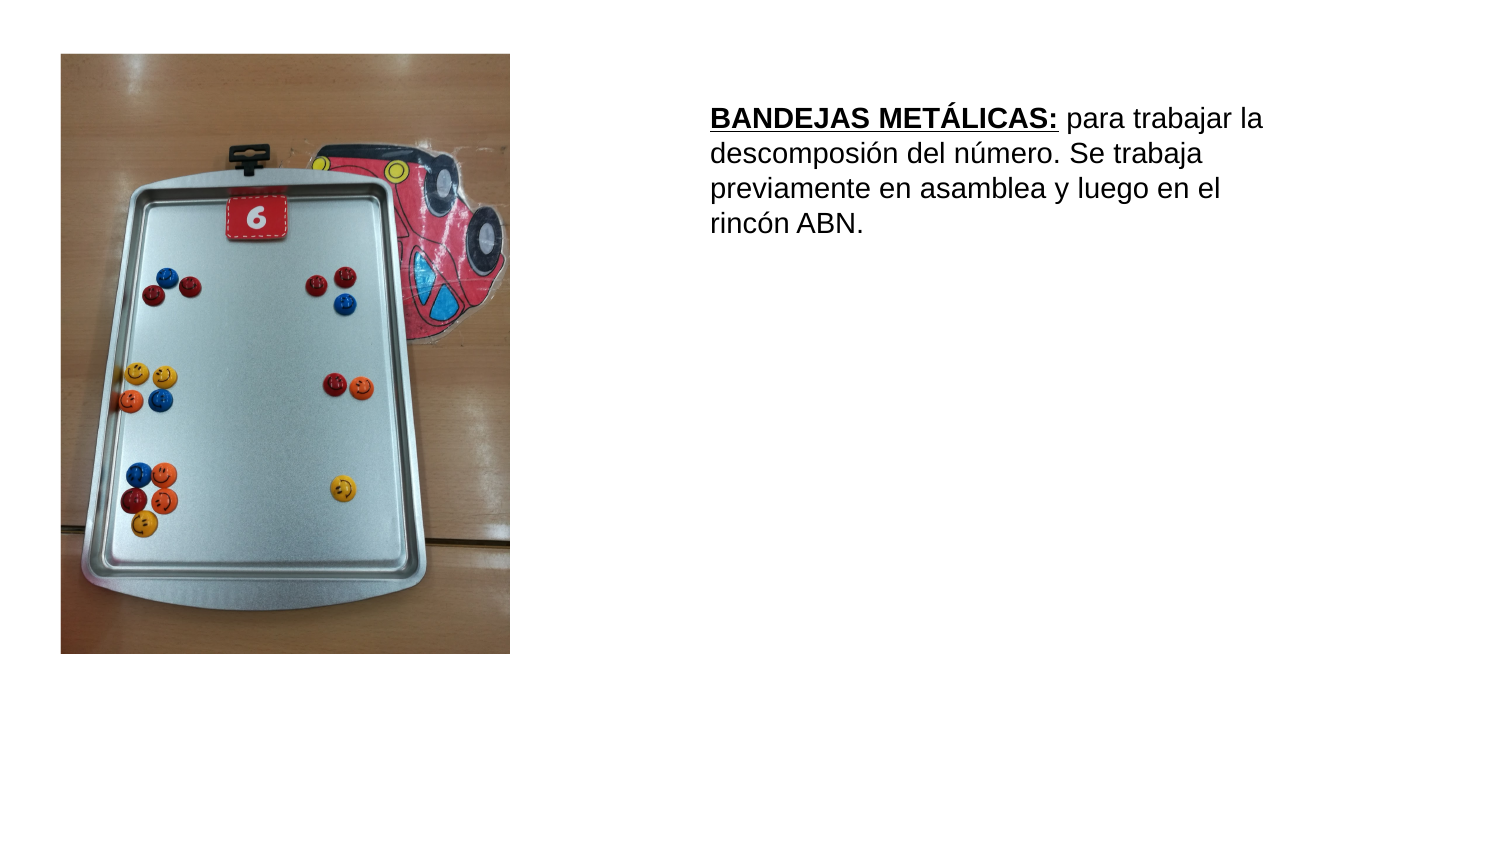

BANDEJAS METÁLICAS: para trabajar la descomposión del número. Se trabaja previamente en asamblea y luego en el rincón ABN.